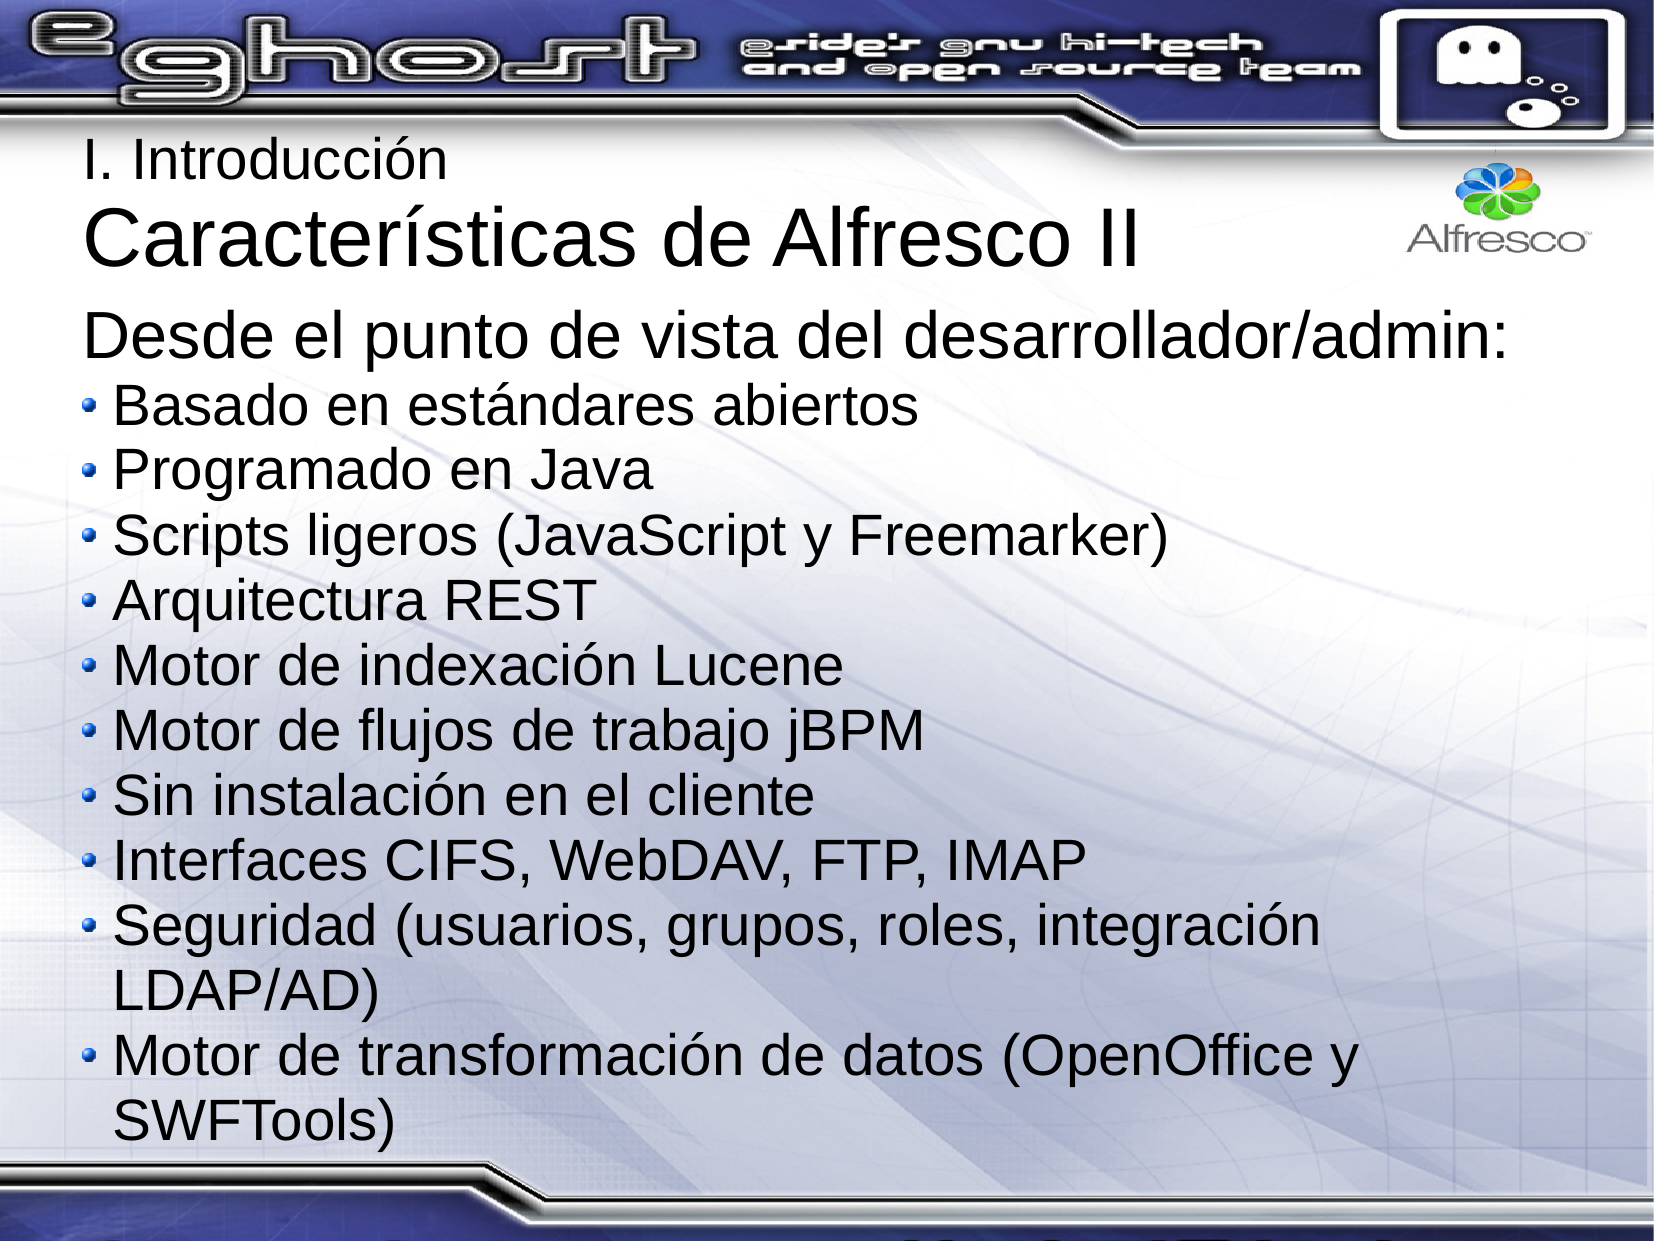

# I. Introducción Características de Alfresco II
Desde el punto de vista del desarrollador/admin:
Basado en estándares abiertos
Programado en Java
Scripts ligeros (JavaScript y Freemarker)
Arquitectura REST
Motor de indexación Lucene
Motor de flujos de trabajo jBPM
Sin instalación en el cliente
Interfaces CIFS, WebDAV, FTP, IMAP
Seguridad (usuarios, grupos, roles, integración LDAP/AD)
Motor de transformación de datos (OpenOffice y SWFTools)